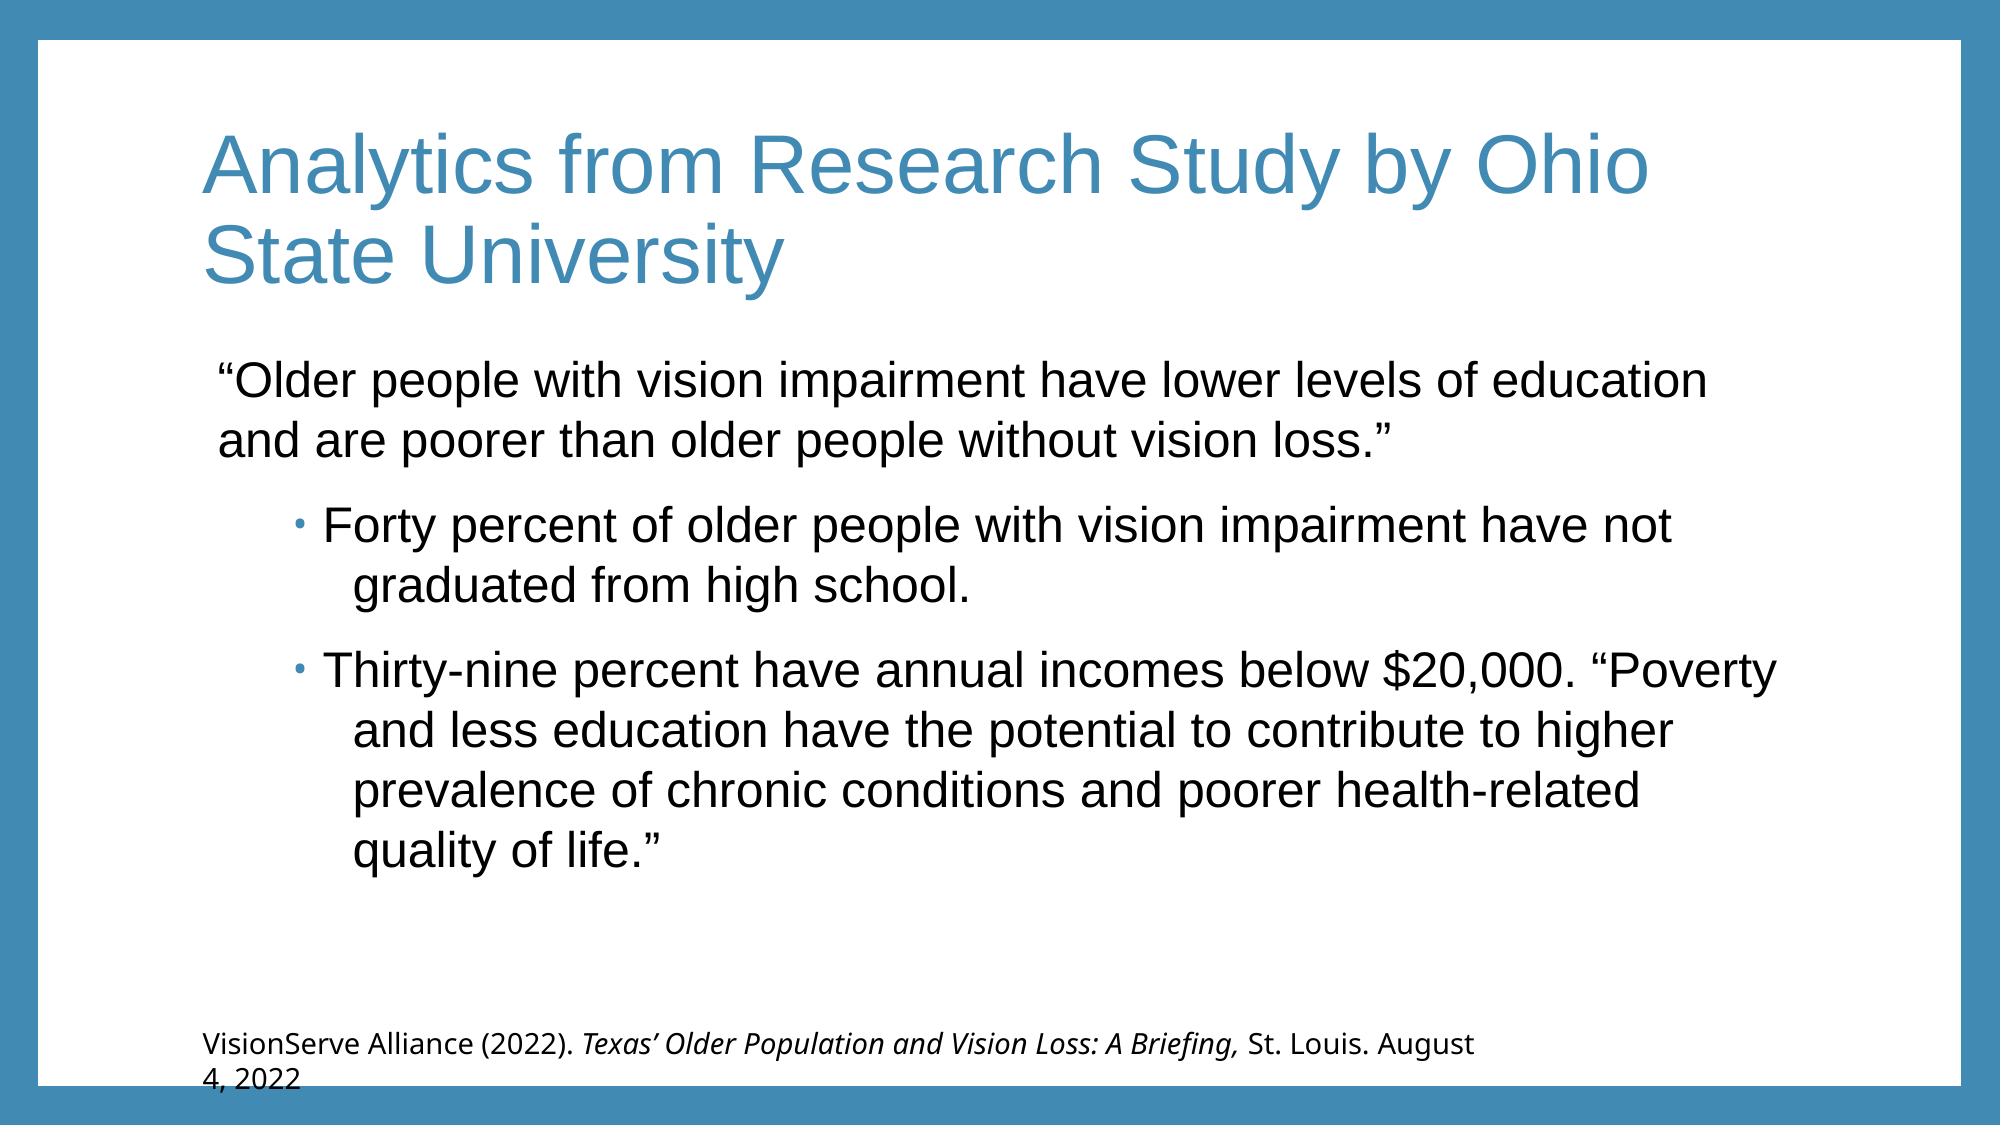

# Analytics from Research Study by Ohio State University
“Older people with vision impairment have lower levels of education and are poorer than older people without vision loss.”
Forty percent of older people with vision impairment have not graduated from high school.
Thirty-nine percent have annual incomes below $20,000. “Poverty and less education have the potential to contribute to higher prevalence of chronic conditions and poorer health-related quality of life.”
VisionServe Alliance (2022). Texas’ Older Population and Vision Loss: A Briefing, St. Louis. August 4, 2022